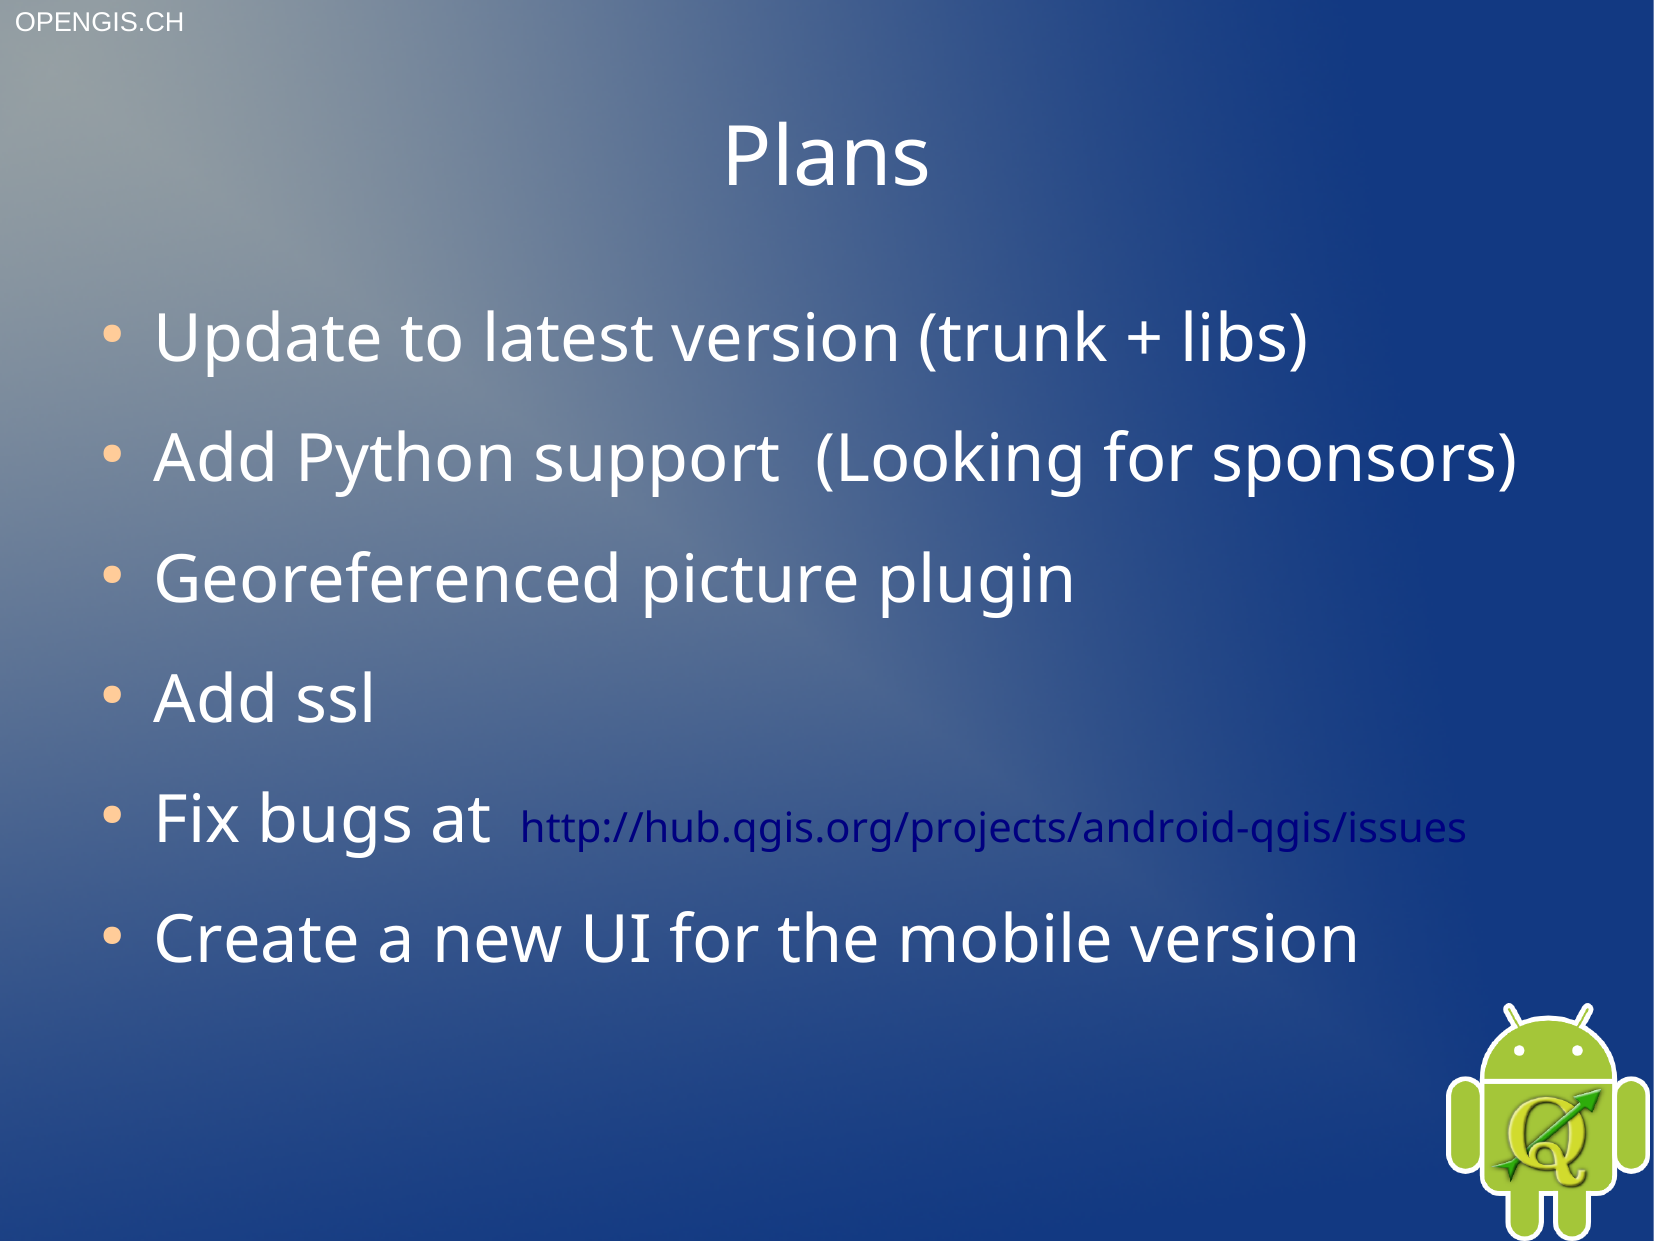

# Plans
Update to latest version (trunk + libs)
Add Python support (Looking for sponsors)
Georeferenced picture plugin
Add ssl
Fix bugs at http://hub.qgis.org/projects/android-qgis/issues
Create a new UI for the mobile version